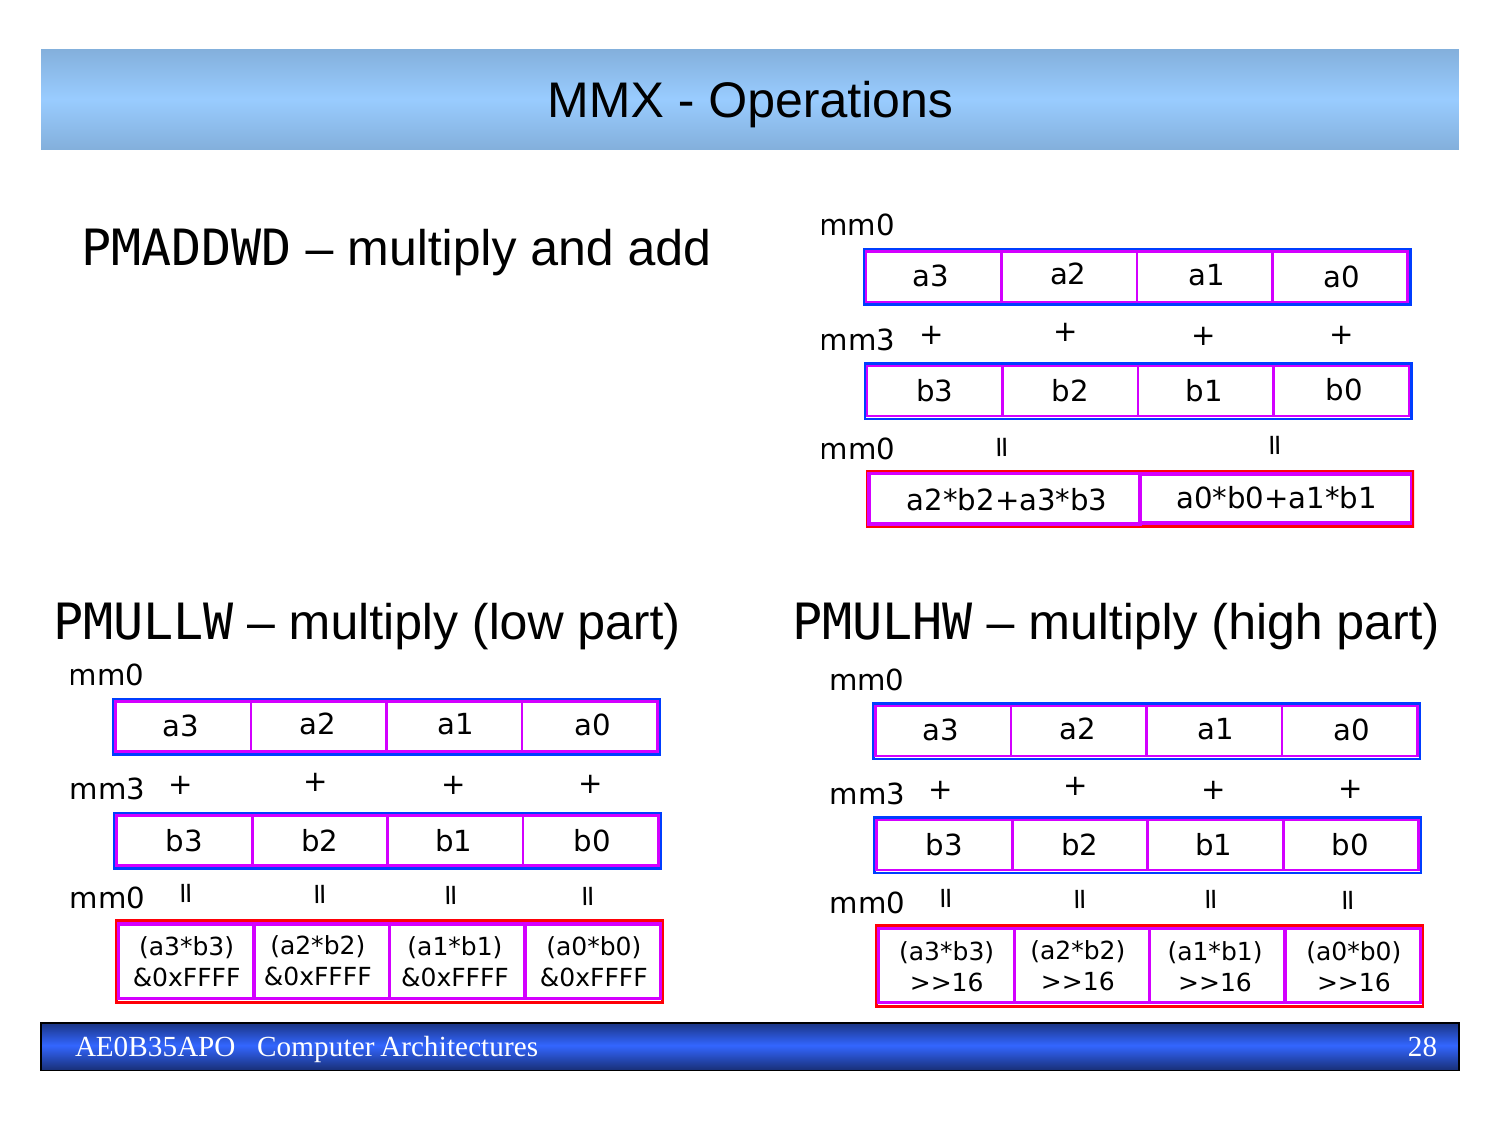

# MMX - Operations
PMADDWD – multiply and add
PMULLW – multiply (low part) PMULHW – multiply (high part)
AE0B35APO Computer Architectures
28